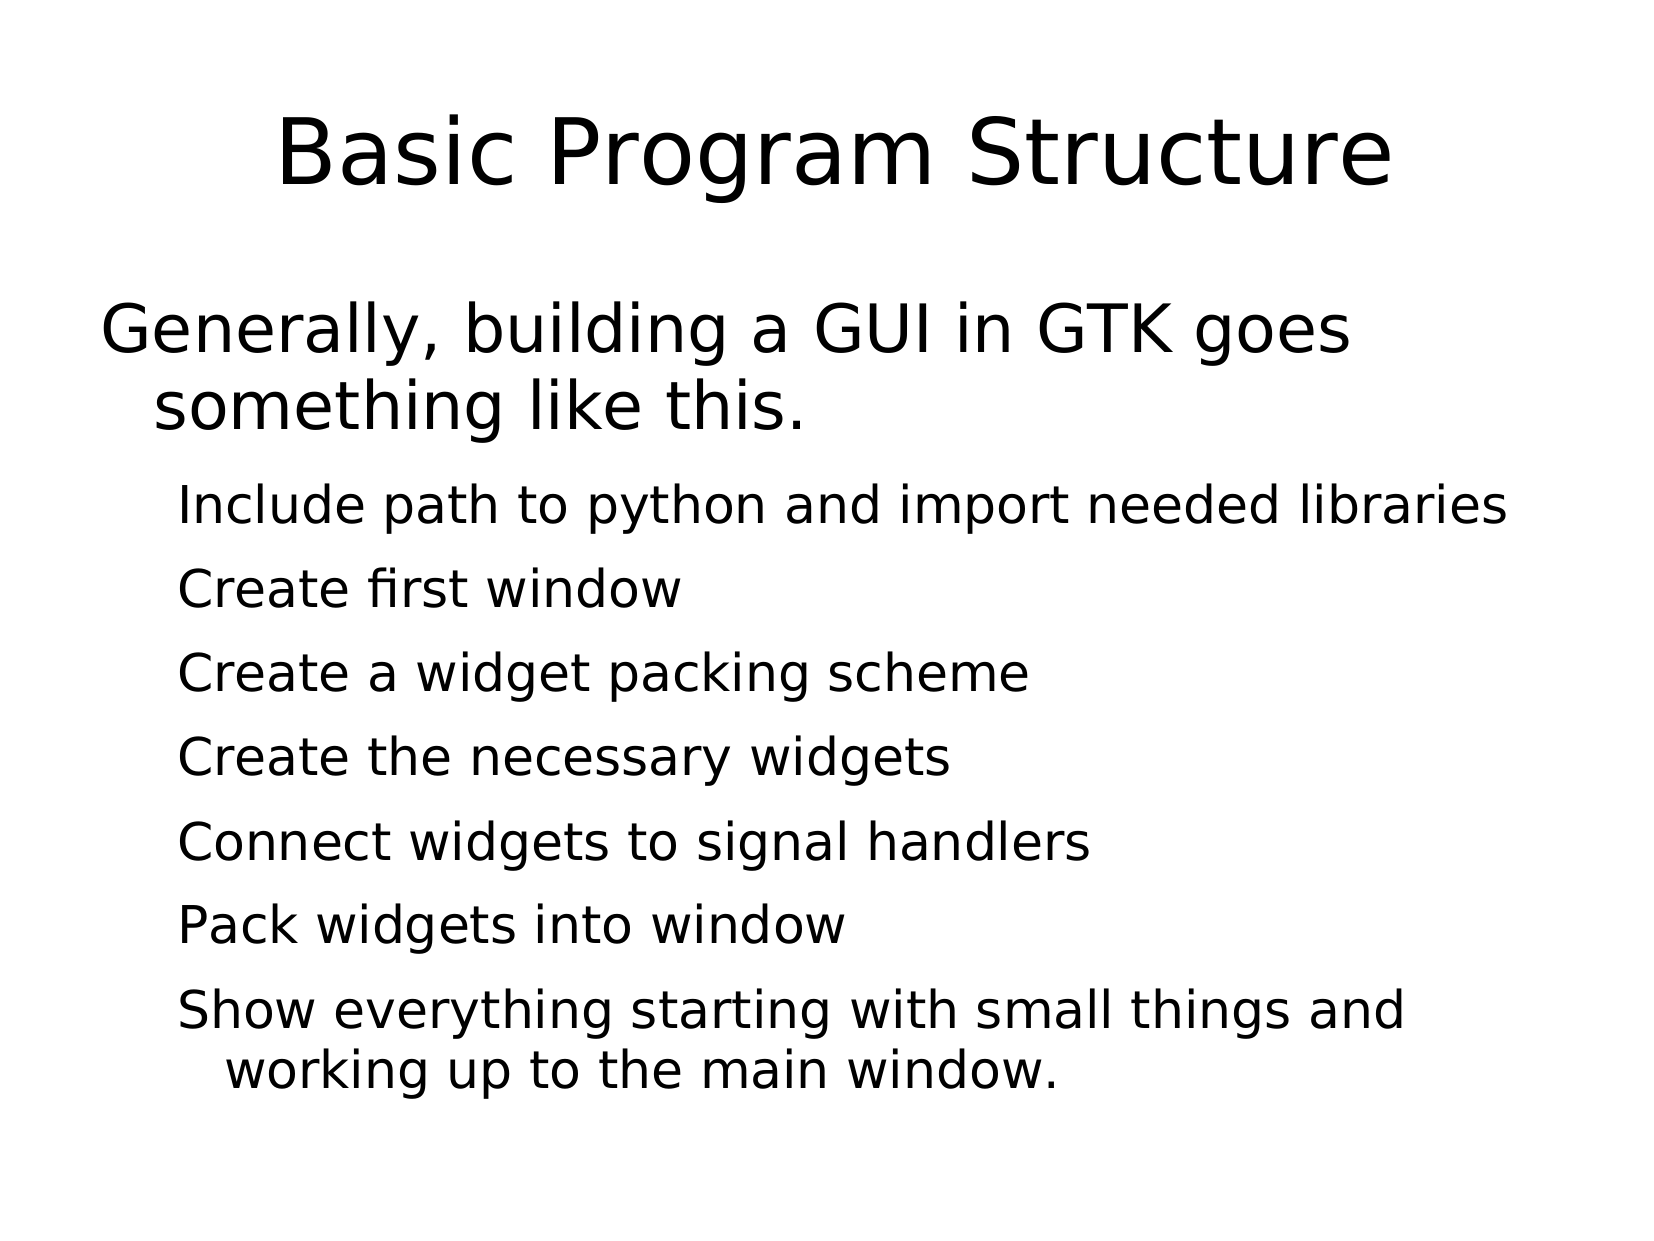

# Basic Program Structure
Generally, building a GUI in GTK goes something like this.
Include path to python and import needed libraries
Create first window
Create a widget packing scheme
Create the necessary widgets
Connect widgets to signal handlers
Pack widgets into window
Show everything starting with small things and working up to the main window.